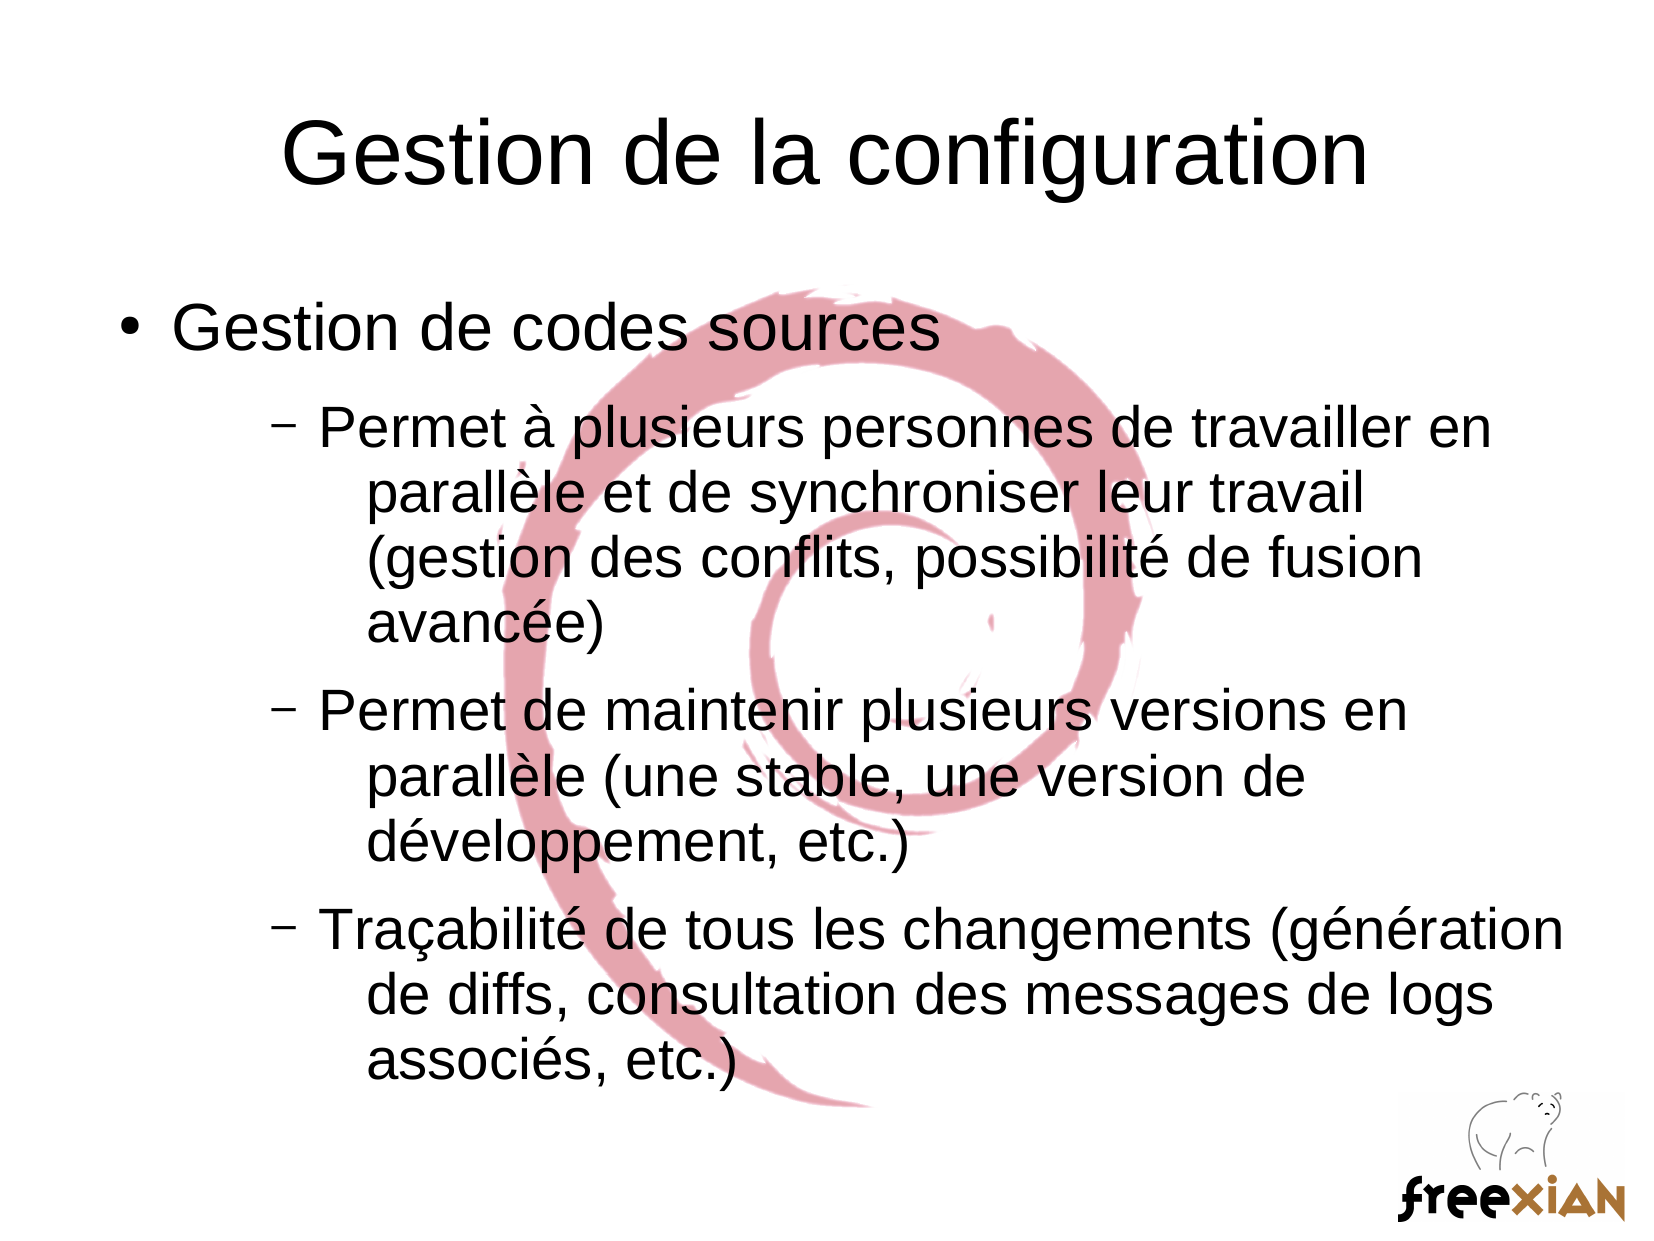

# Gestion de la configuration
Gestion de codes sources
Permet à plusieurs personnes de travailler en parallèle et de synchroniser leur travail (gestion des conflits, possibilité de fusion avancée)
Permet de maintenir plusieurs versions en parallèle (une stable, une version de développement, etc.)
Traçabilité de tous les changements (génération de diffs, consultation des messages de logs associés, etc.)